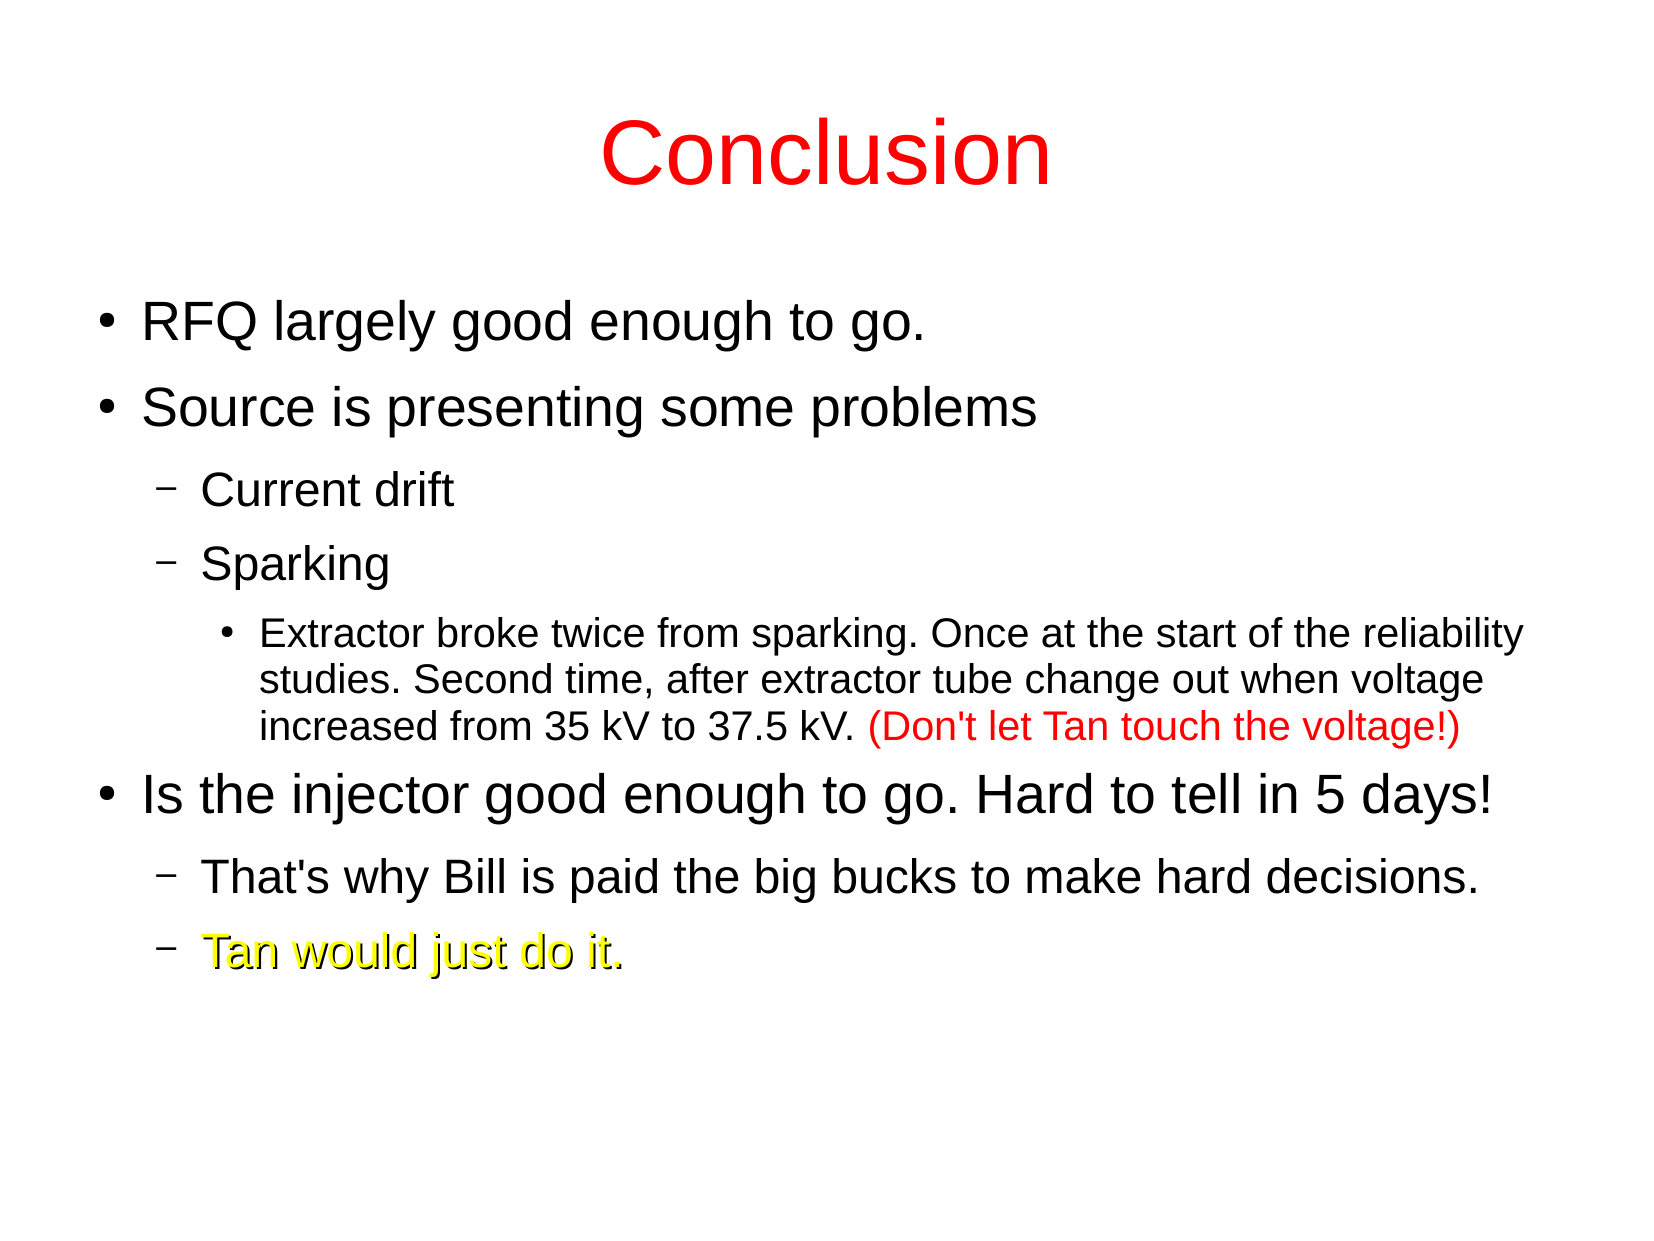

# Conclusion
RFQ largely good enough to go.
Source is presenting some problems
Current drift
Sparking
Extractor broke twice from sparking. Once at the start of the reliability studies. Second time, after extractor tube change out when voltage increased from 35 kV to 37.5 kV. (Don't let Tan touch the voltage!)
Is the injector good enough to go. Hard to tell in 5 days!
That's why Bill is paid the big bucks to make hard decisions.
Tan would just do it.